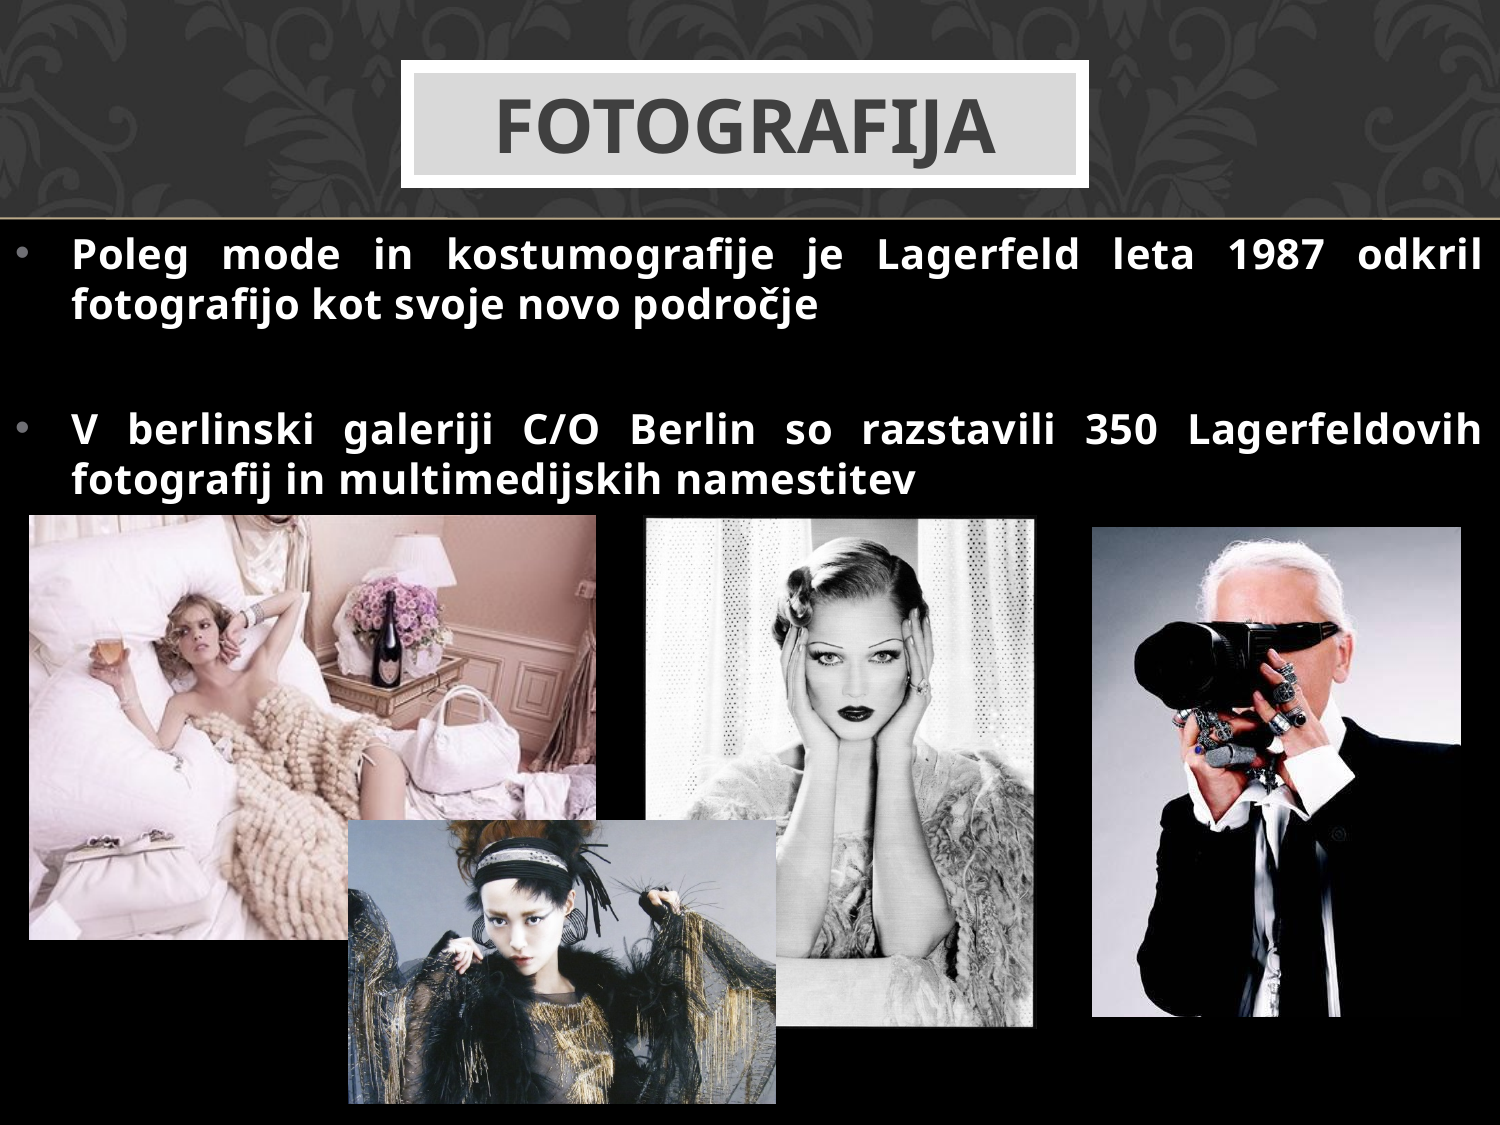

FOTOGRAFIJA
# Poleg mode in kostumografije je Lagerfeld leta 1987 odkril fotografijo kot svoje novo področje
V berlinski galeriji C/O Berlin so razstavili 350 Lagerfeldovih fotografij in multimedijskih namestitev